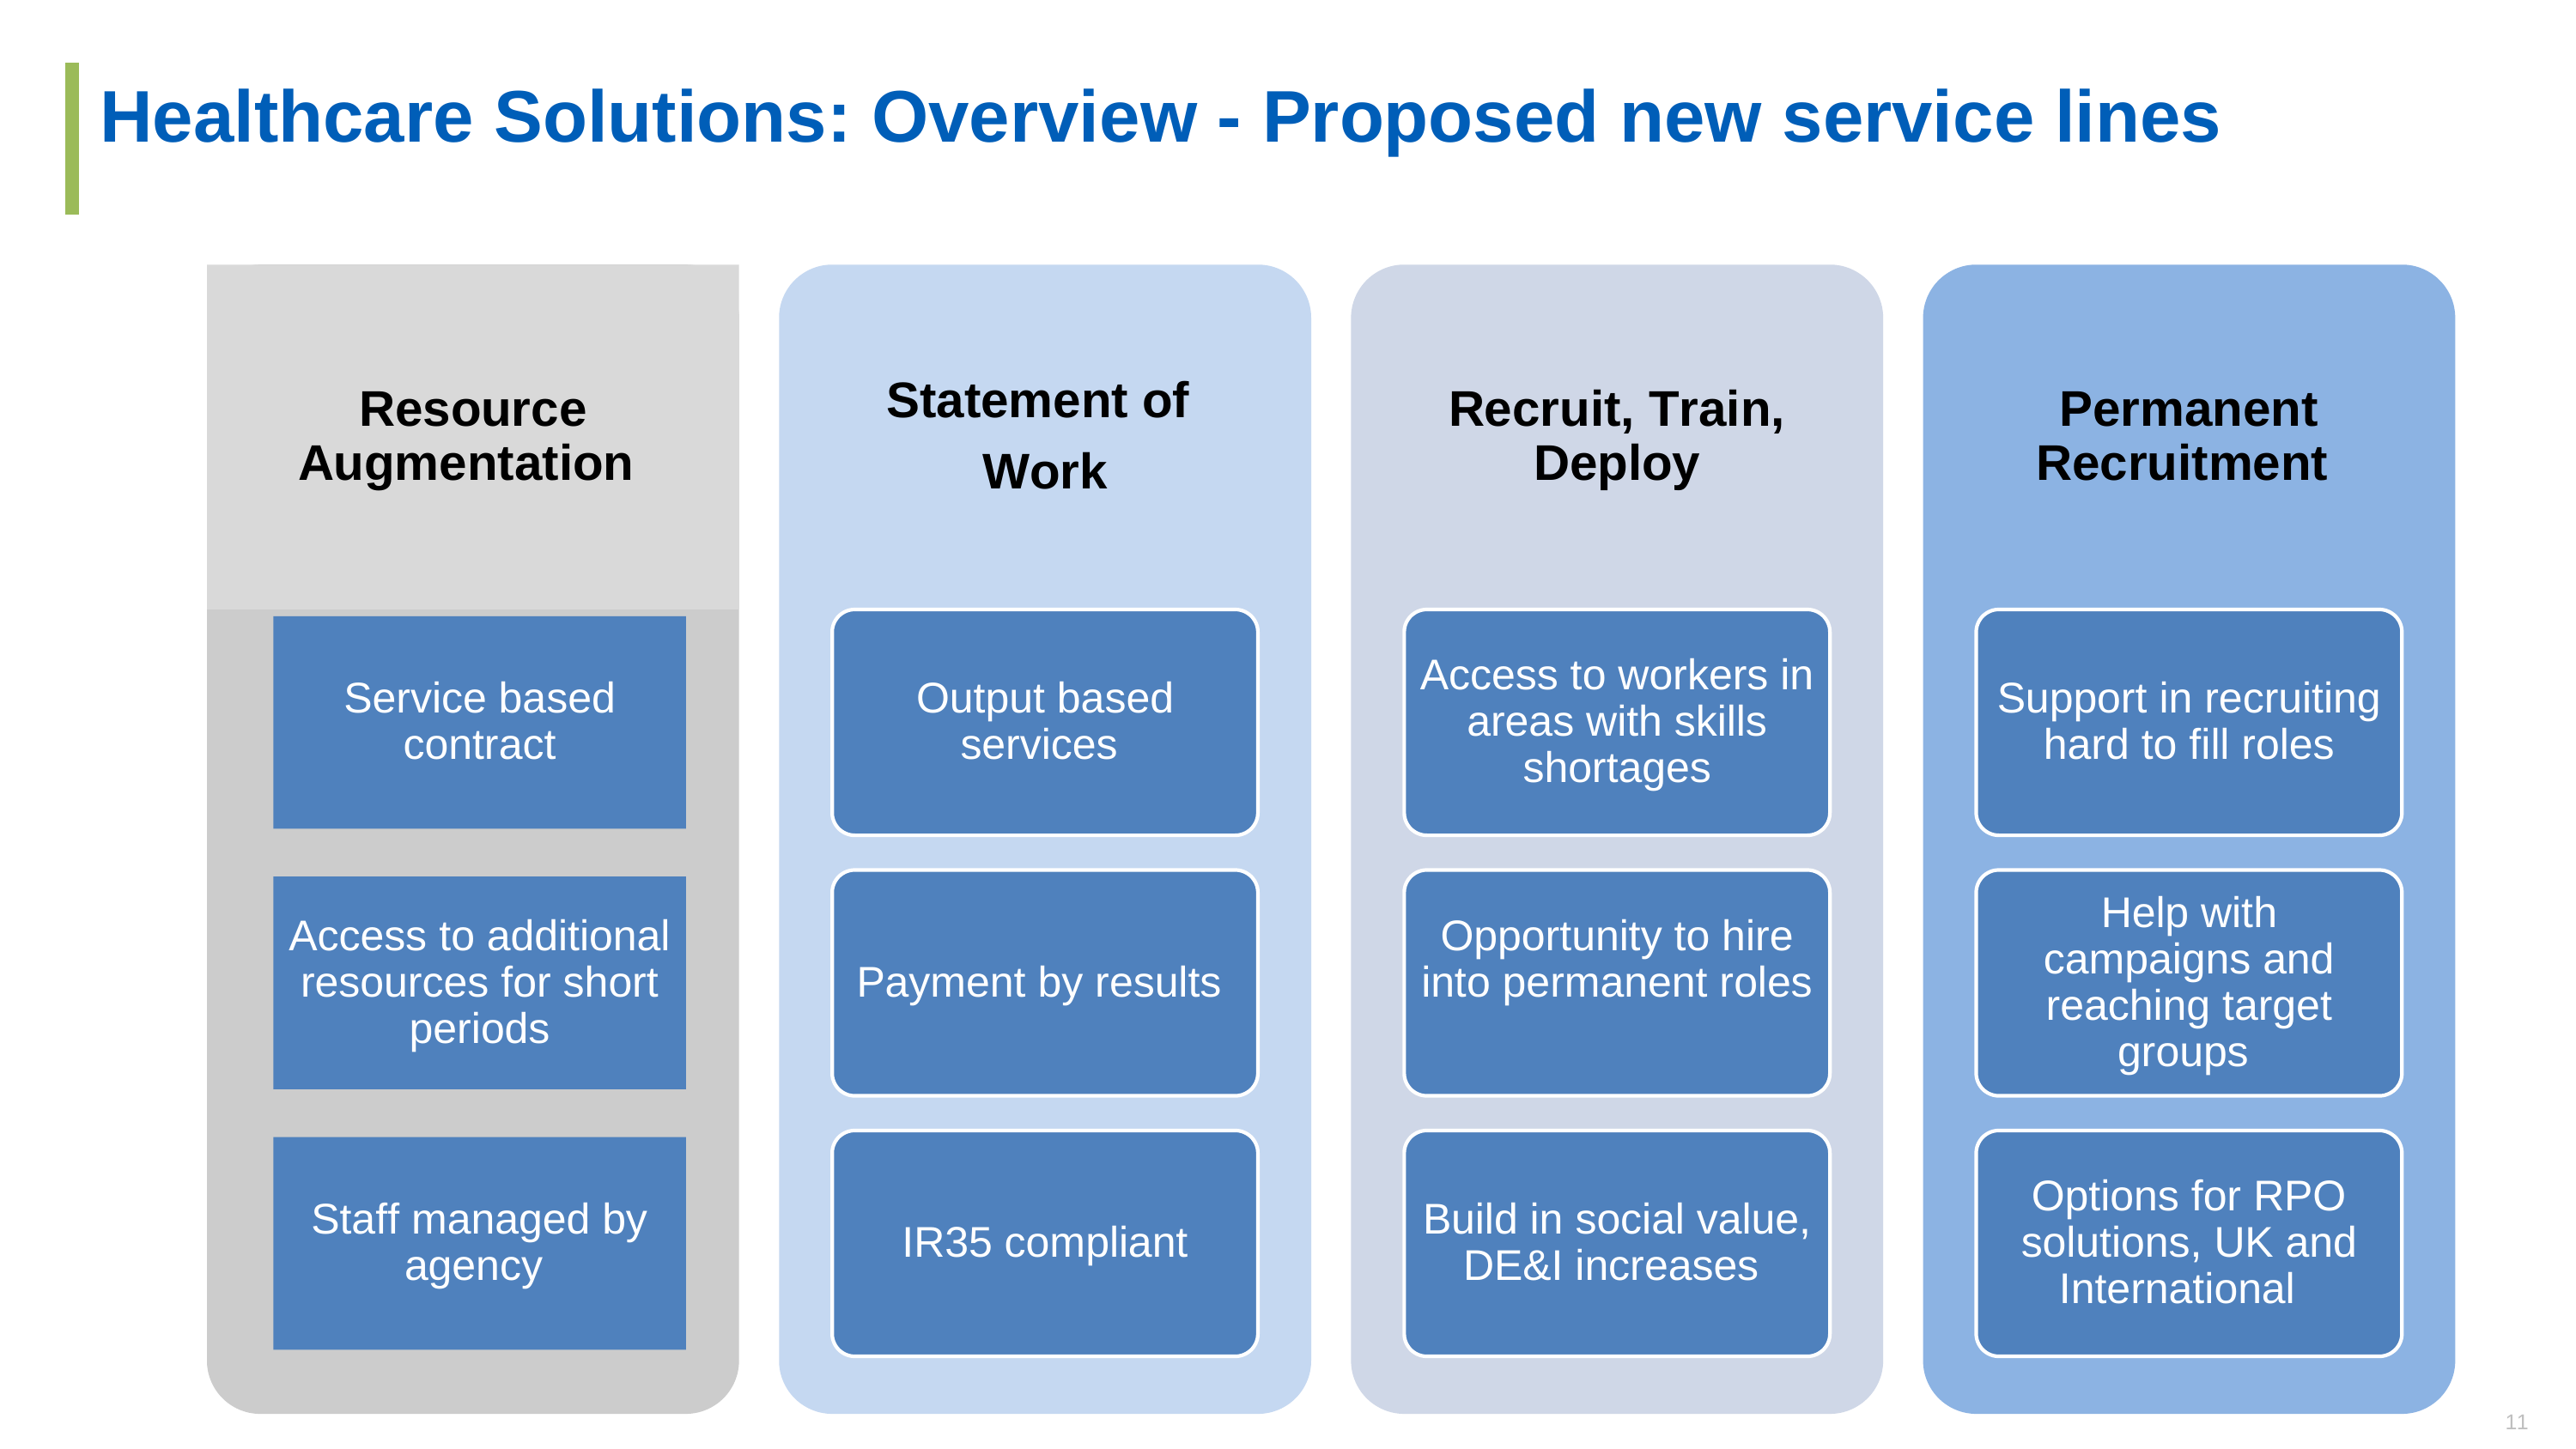

# Healthcare Solutions: Overview - Proposed new service lines
Resource Augmentation
Statement of
Work
Recruit, Train, Deploy
Permanent Recruitment
Service based contract
Access to additional resources for short periods
Staff managed by agency
Output based services
Access to workers in areas with skills shortages
Support in recruiting hard to fill roles
Payment by results
Opportunity to hire into permanent roles
Help with campaigns and reaching target groups
IR35 compliant
Build in social value, DE&I increases
Options for RPO solutions, UK and International